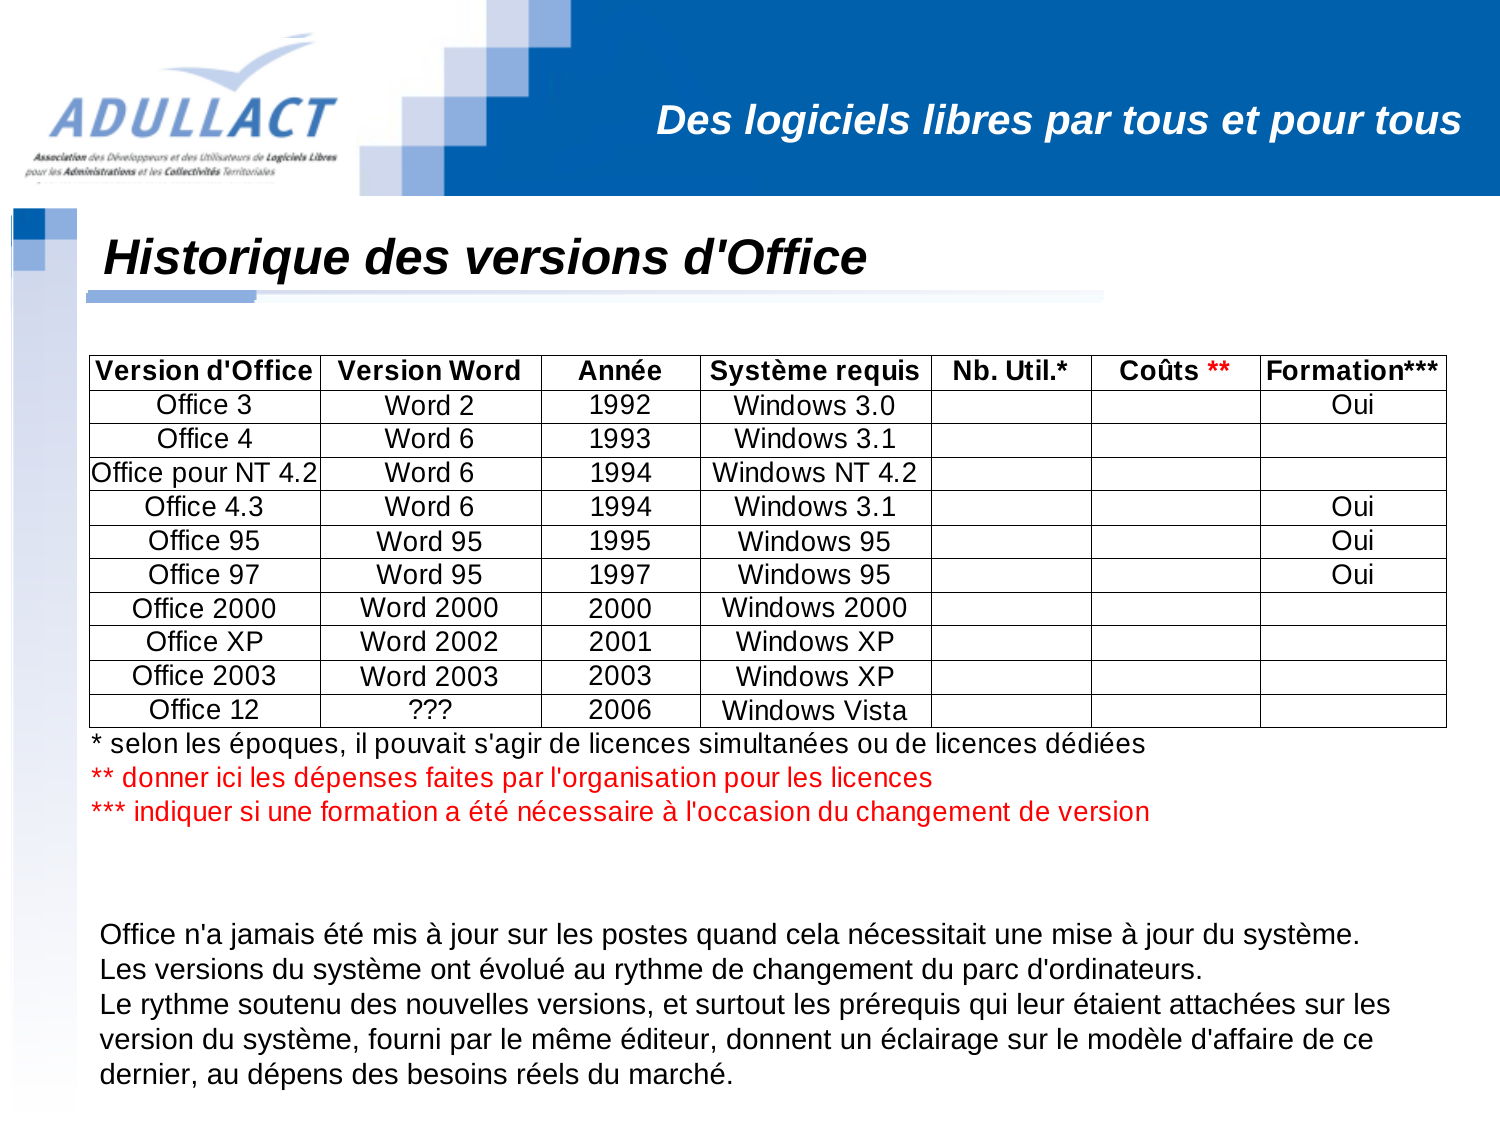

Historique des versions d'Office
Office n'a jamais été mis à jour sur les postes quand cela nécessitait une mise à jour du système.
Les versions du système ont évolué au rythme de changement du parc d'ordinateurs.
Le rythme soutenu des nouvelles versions, et surtout les prérequis qui leur étaient attachées sur les version du système, fourni par le même éditeur, donnent un éclairage sur le modèle d'affaire de ce dernier, au dépens des besoins réels du marché.